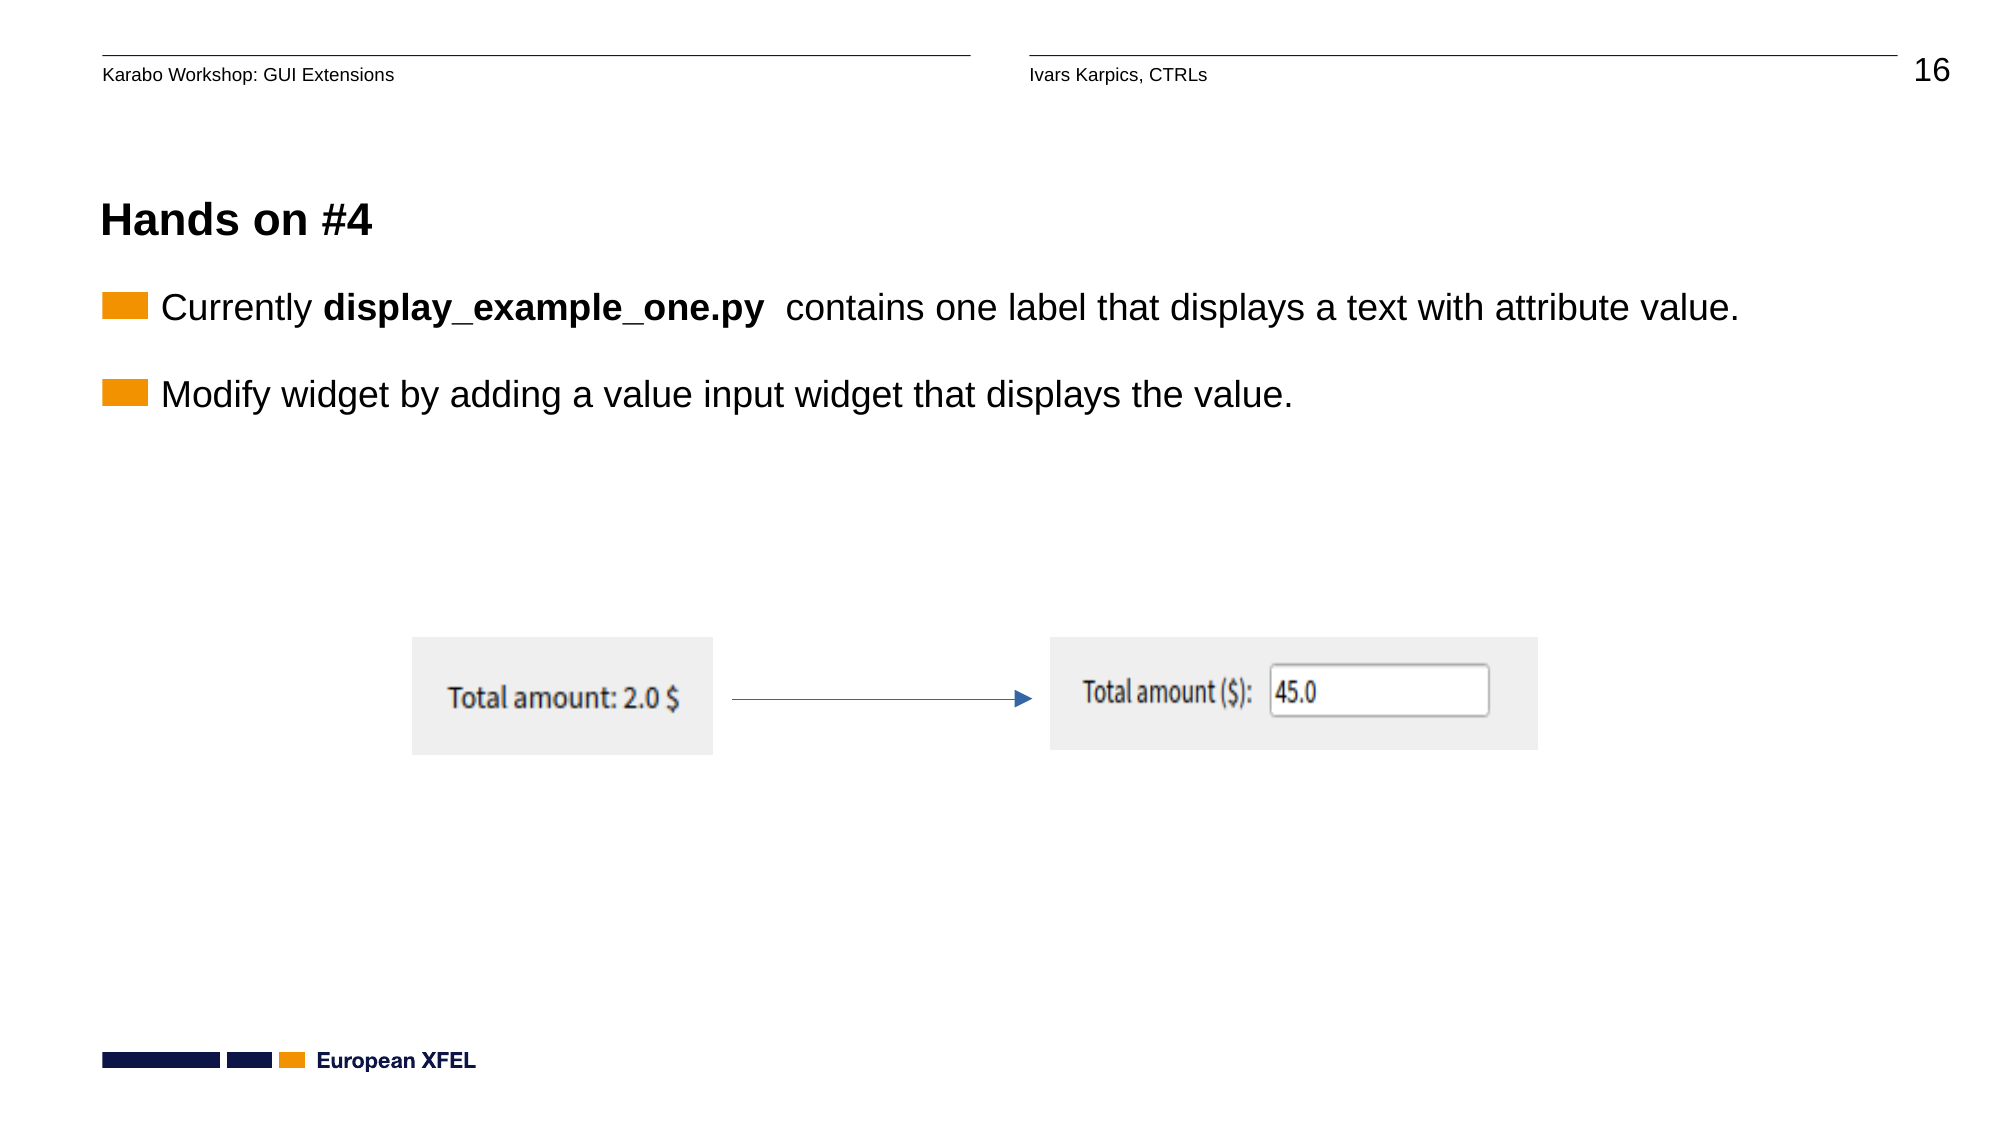

# Hands on #4
Currently display_example_one.py contains one label that displays a text with attribute value.
Modify widget by adding a value input widget that displays the value.